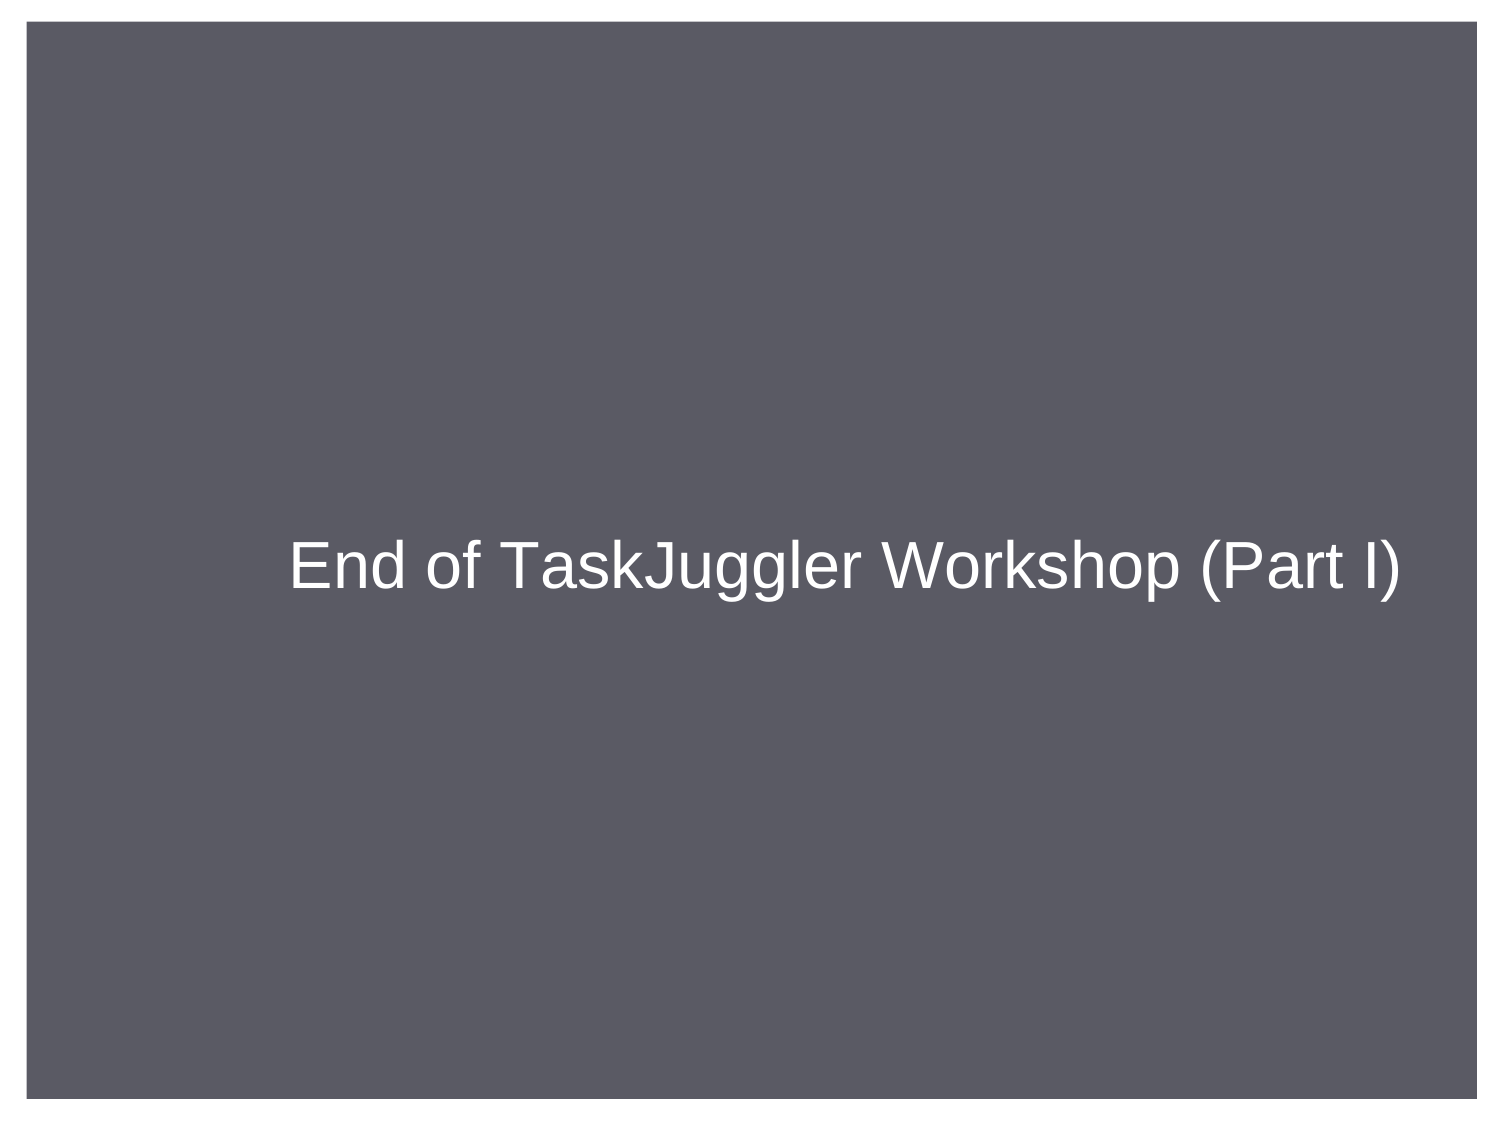

# End of TaskJuggler Workshop (Part I)